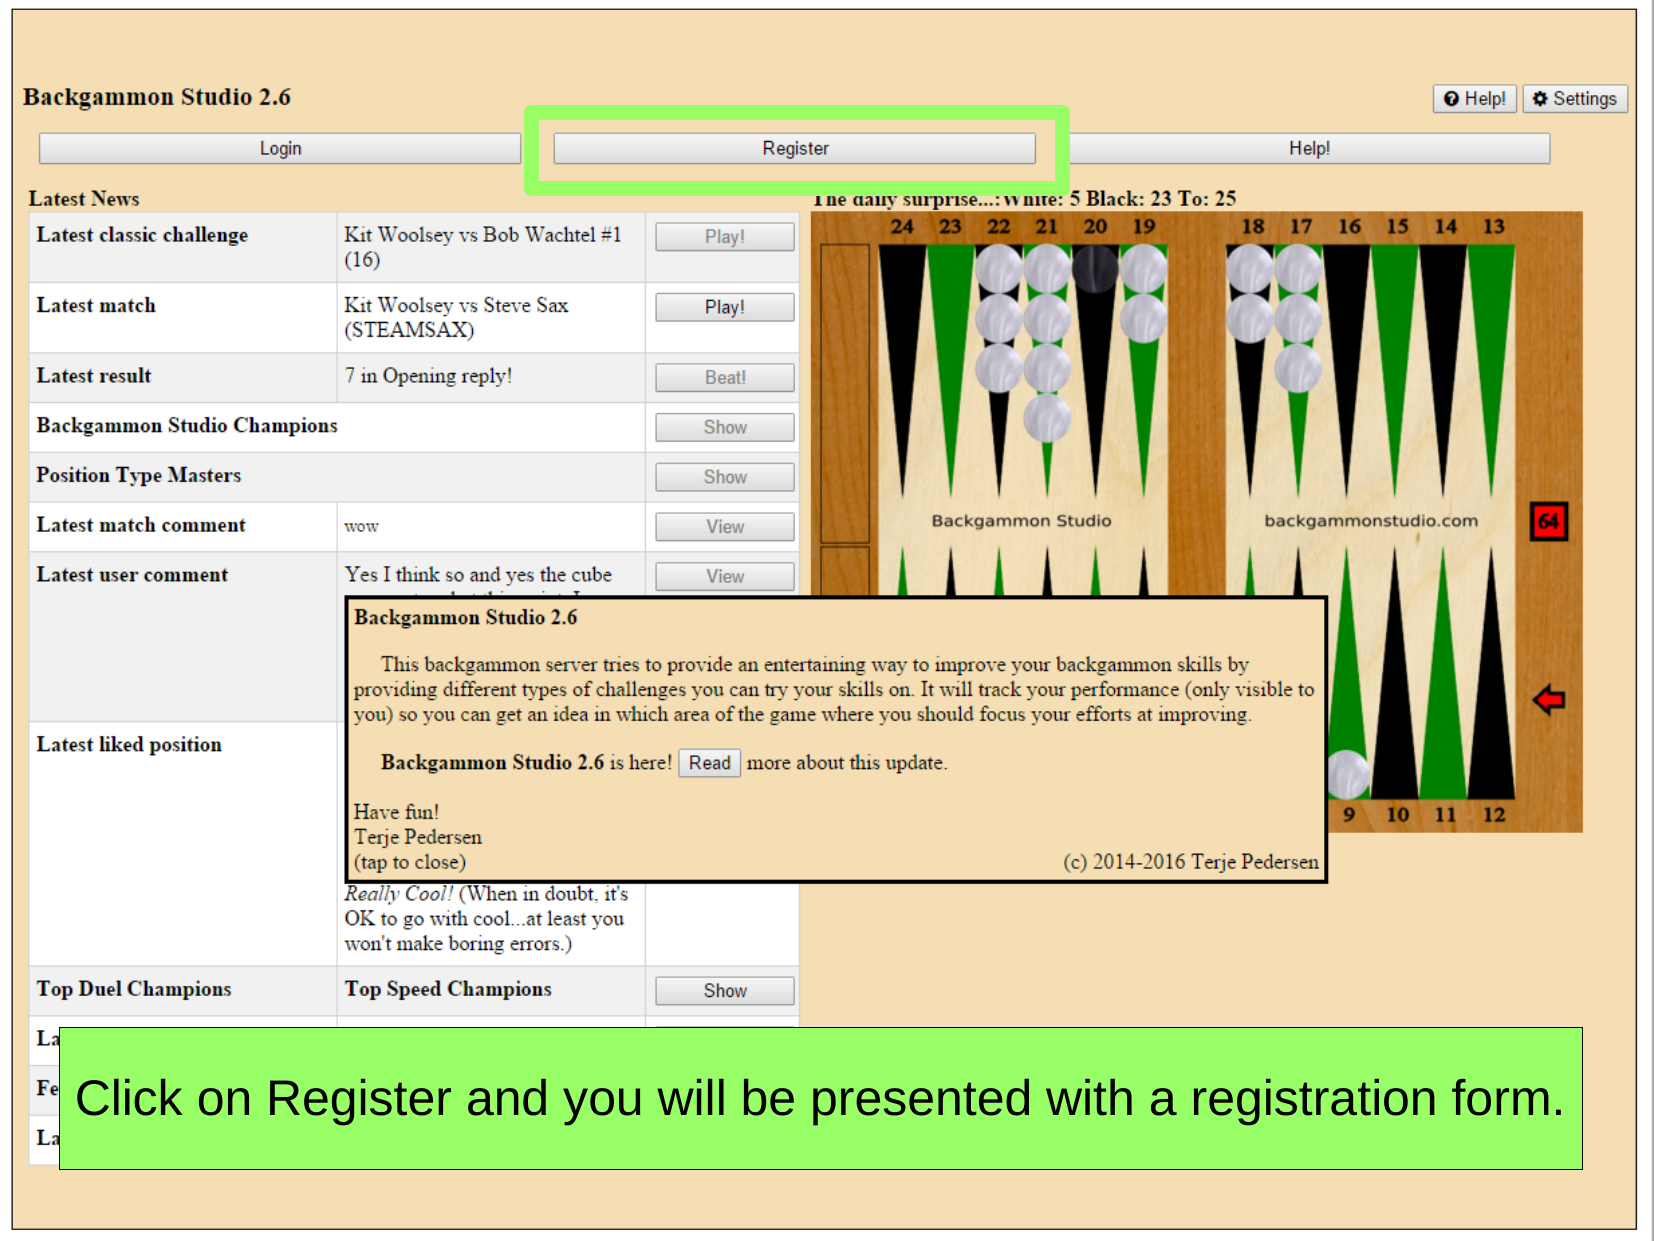

# Backgammon Studio
Click on Register and you will be presented with a registration form.